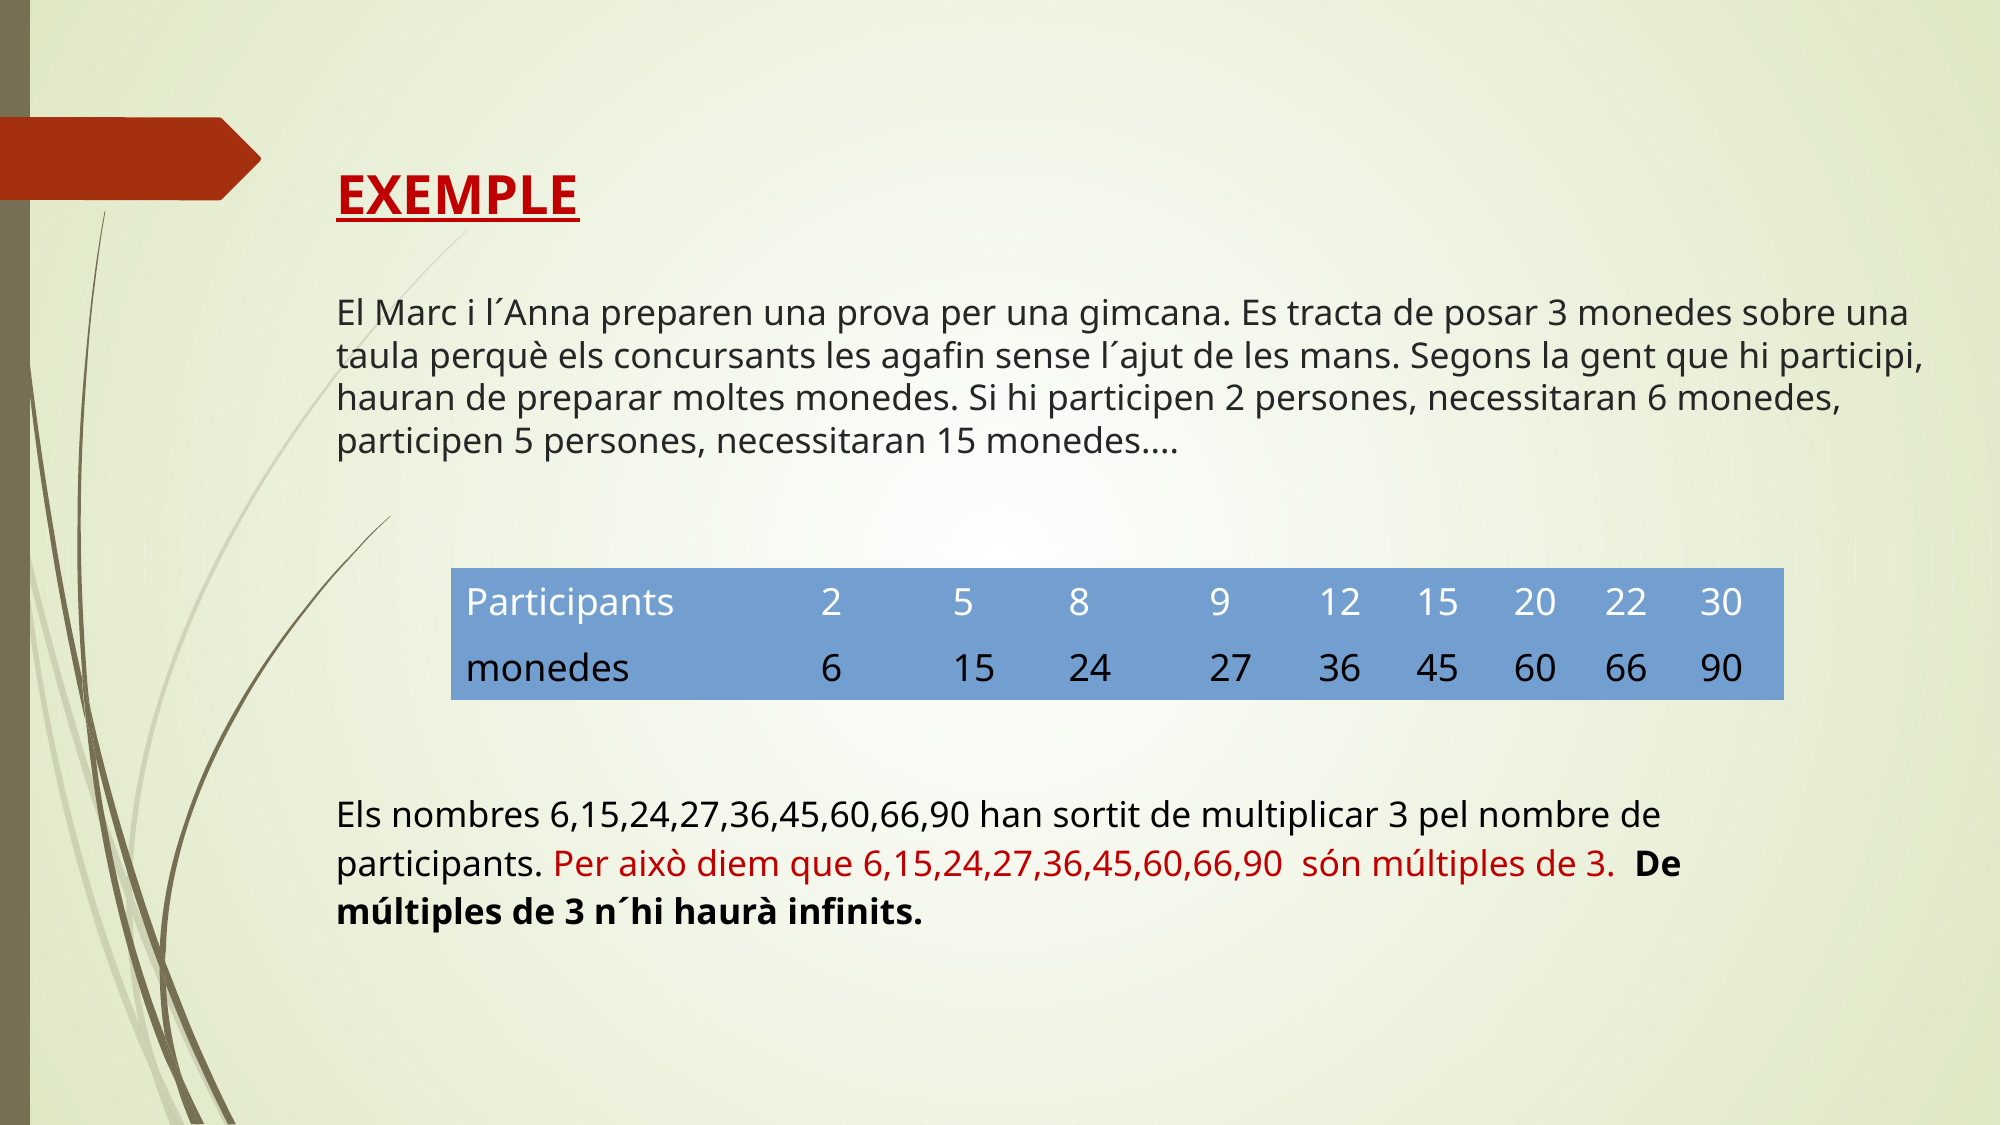

# EXEMPLE El Marc i l´Anna preparen una prova per una gimcana. Es tracta de posar 3 monedes sobre una taula perquè els concursants les agafin sense l´ajut de les mans. Segons la gent que hi participi, hauran de preparar moltes monedes. Si hi participen 2 persones, necessitaran 6 monedes, participen 5 persones, necessitaran 15 monedes....
| Participants | 2 | 5 | 8 | 9 | 12 | 15 | 20 | 22 | 30 |
| --- | --- | --- | --- | --- | --- | --- | --- | --- | --- |
| monedes | 6 | 15 | 24 | 27 | 36 | 45 | 60 | 66 | 90 |
Els nombres 6,15,24,27,36,45,60,66,90 han sortit de multiplicar 3 pel nombre de participants. Per això diem que 6,15,24,27,36,45,60,66,90 són múltiples de 3. De múltiples de 3 n´hi haurà infinits.